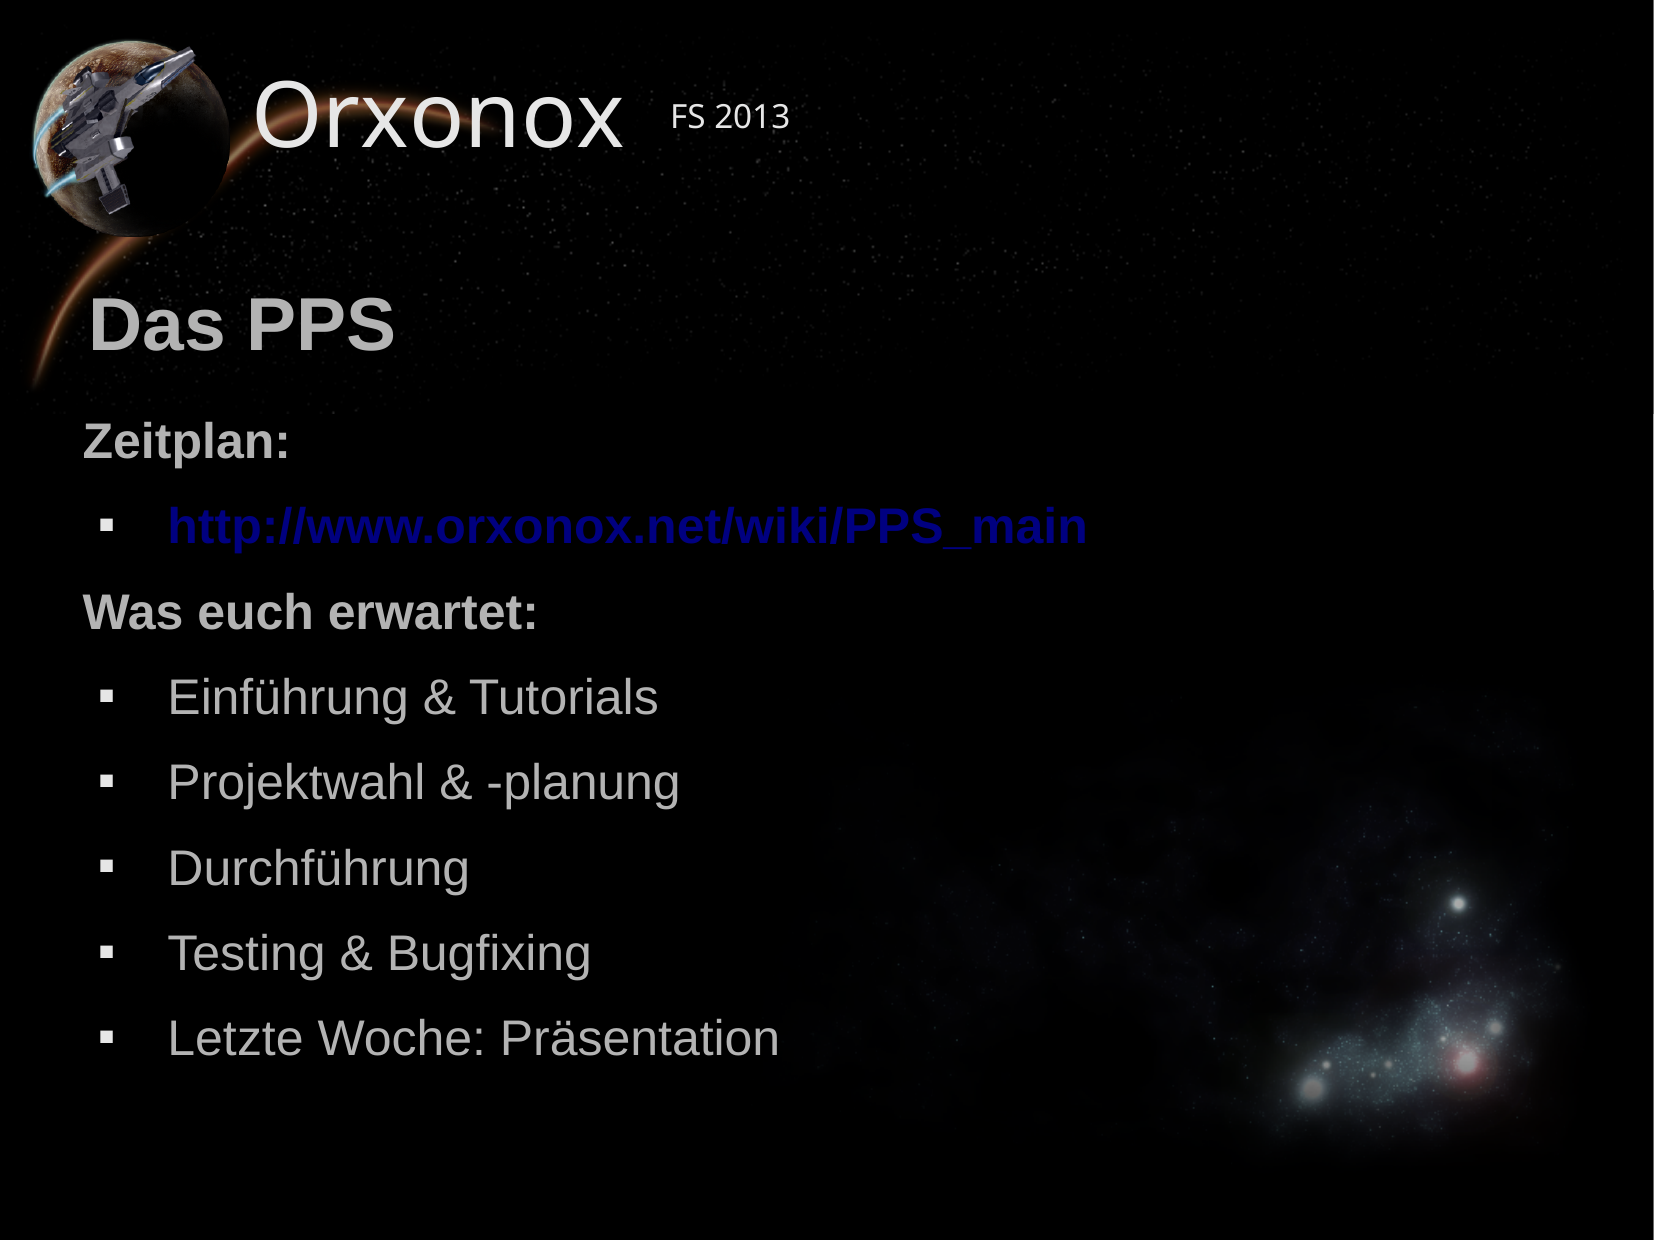

# Das PPS
Zeitplan:
 http://www.orxonox.net/wiki/PPS_main
Was euch erwartet:
 Einführung & Tutorials
 Projektwahl & -planung
 Durchführung
 Testing & Bugfixing
 Letzte Woche: Präsentation